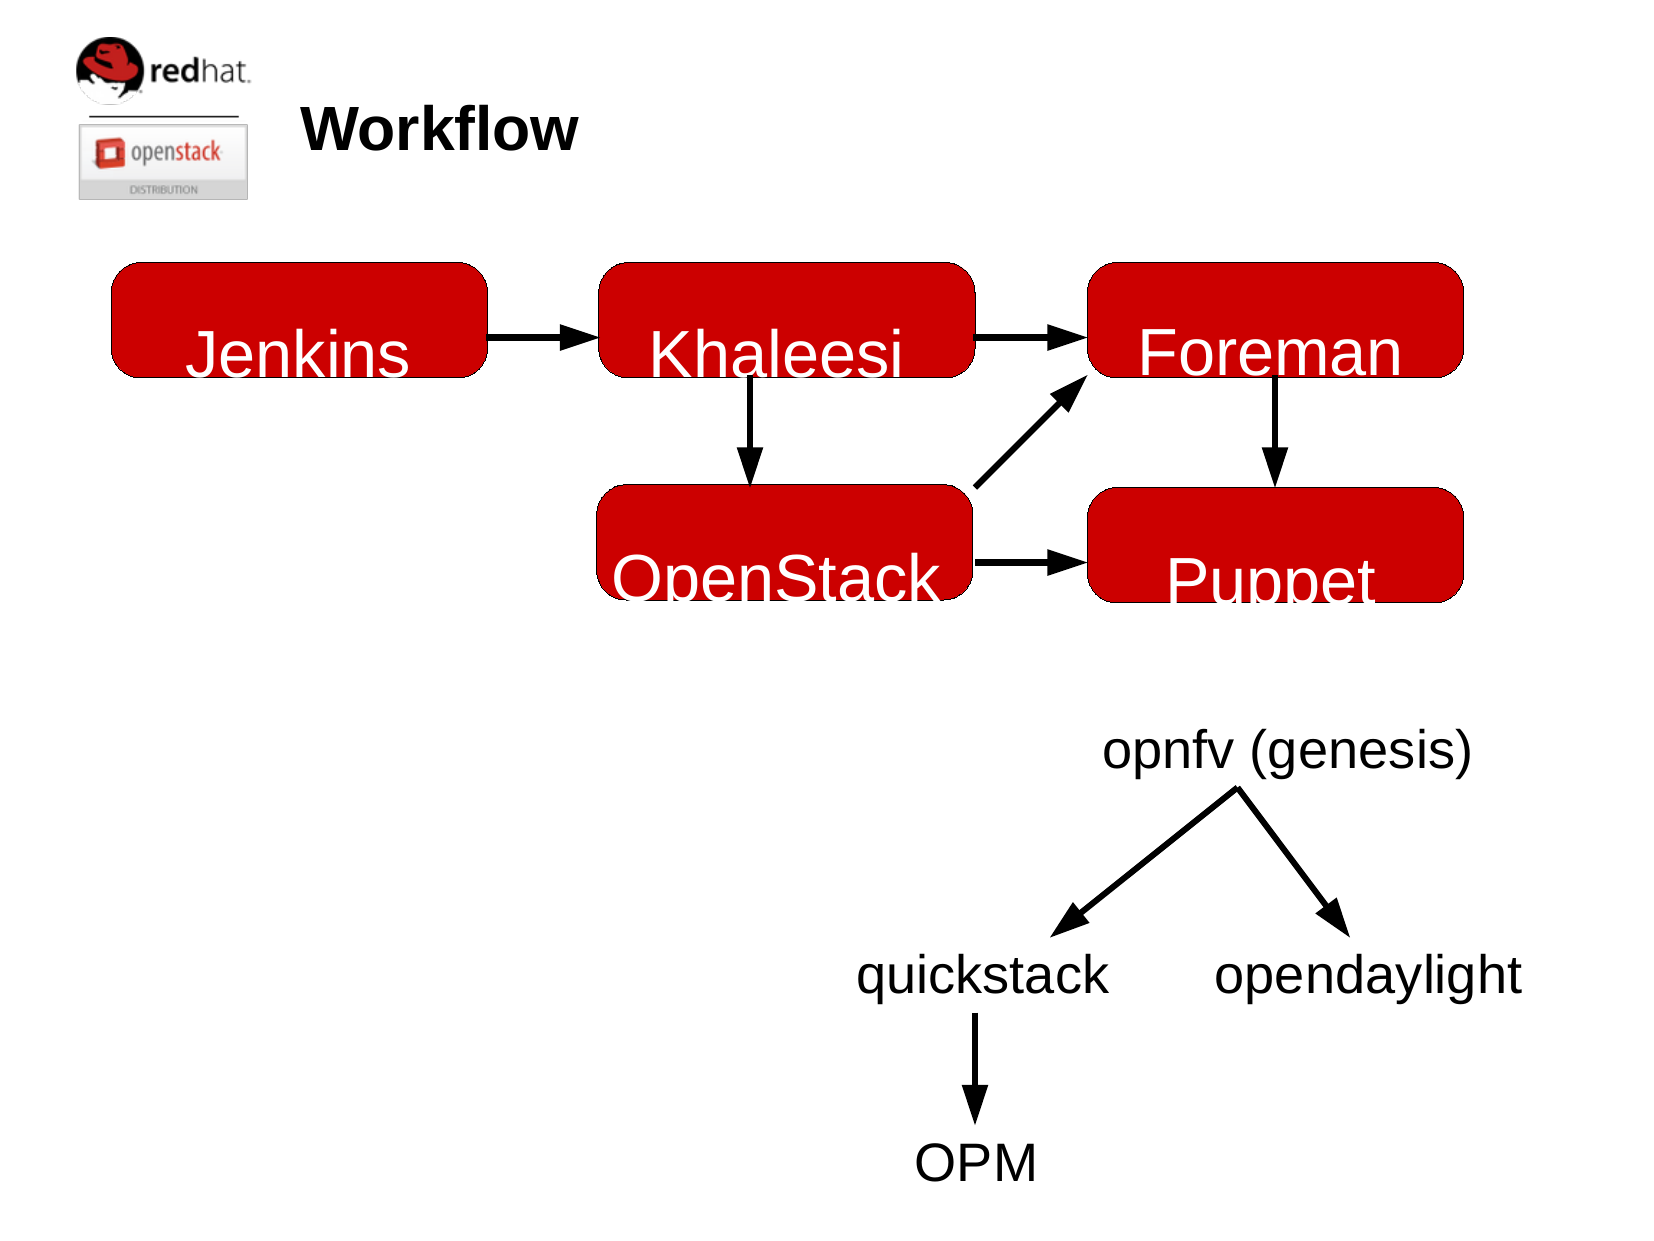

# Workflow
Foreman
Jenkins
Khaleesi
OpenStack
Puppet
opnfv (genesis)
quickstack
opendaylight
OPM